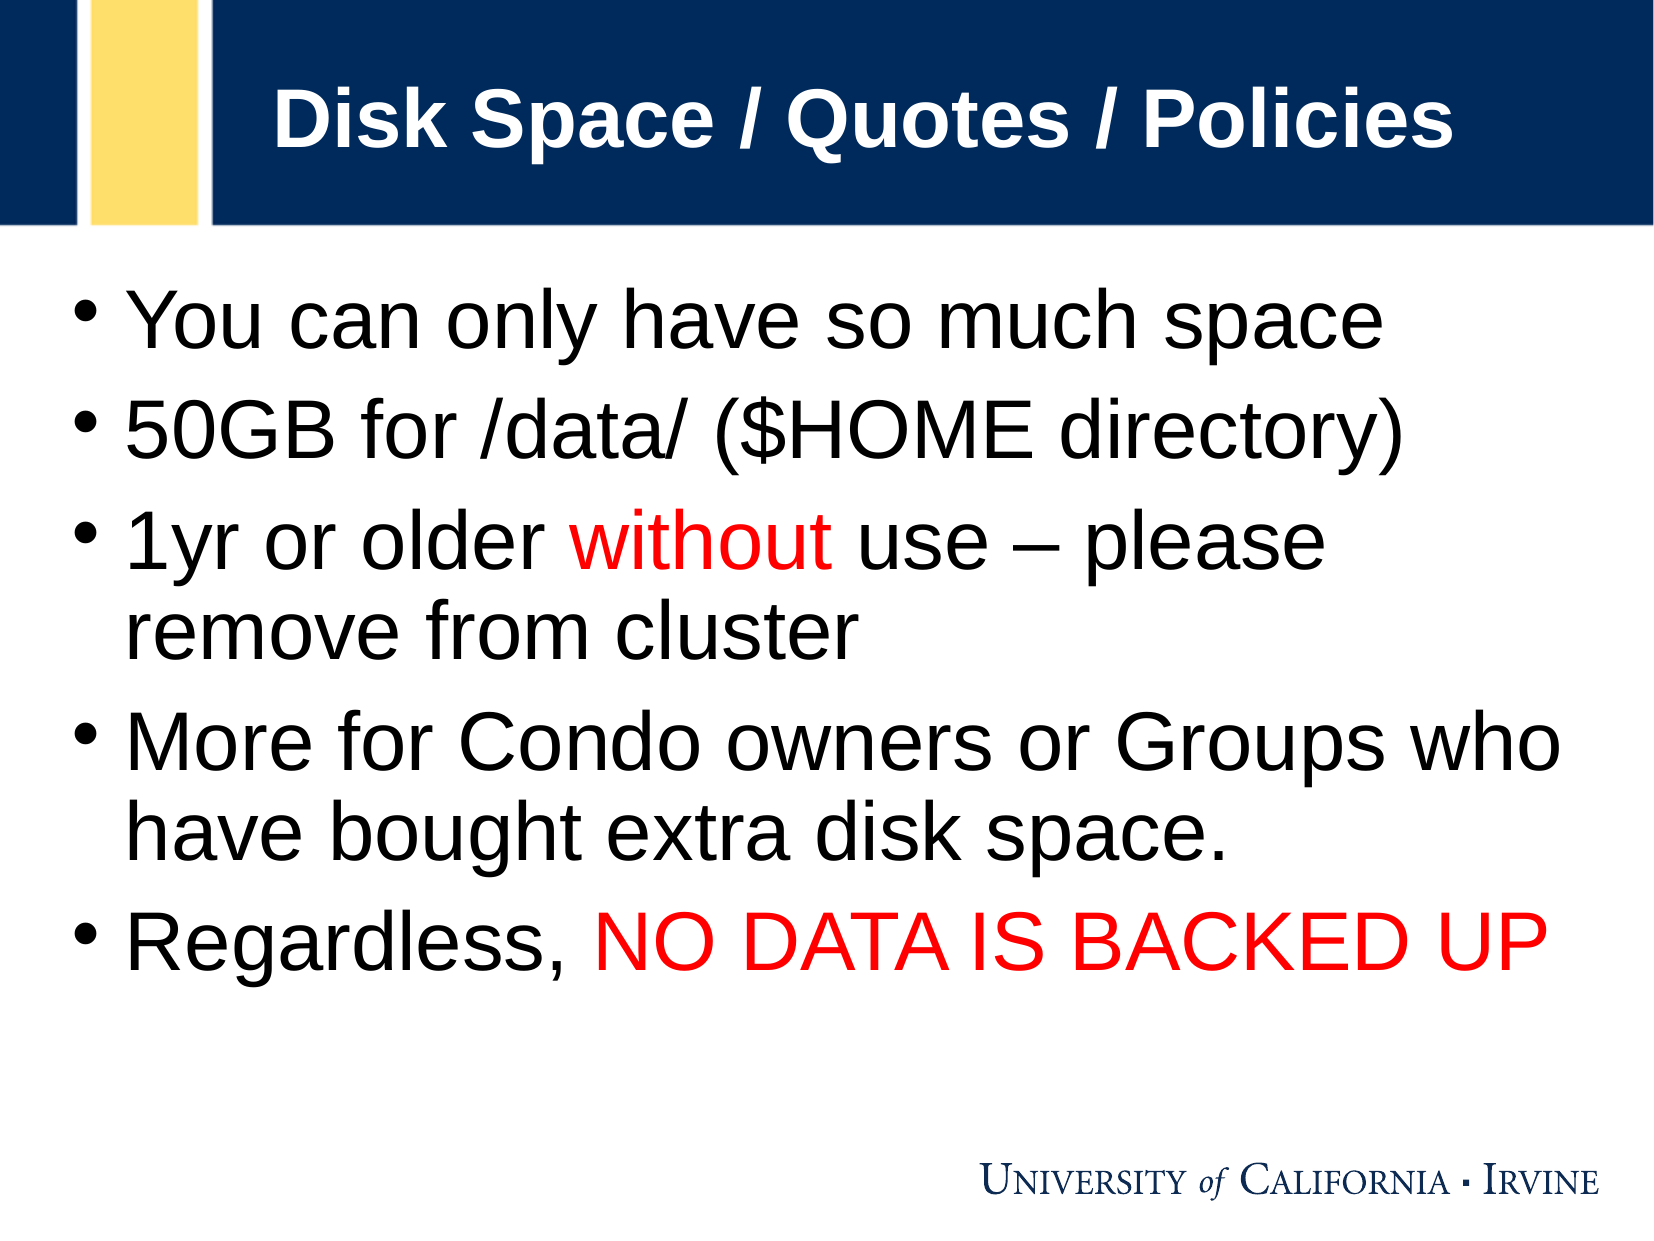

# Disk Space / Quotes / Policies
You can only have so much space
50GB for /data/ ($HOME directory)
1yr or older without use – please remove from cluster
More for Condo owners or Groups who have bought extra disk space.
Regardless, NO DATA IS BACKED UP